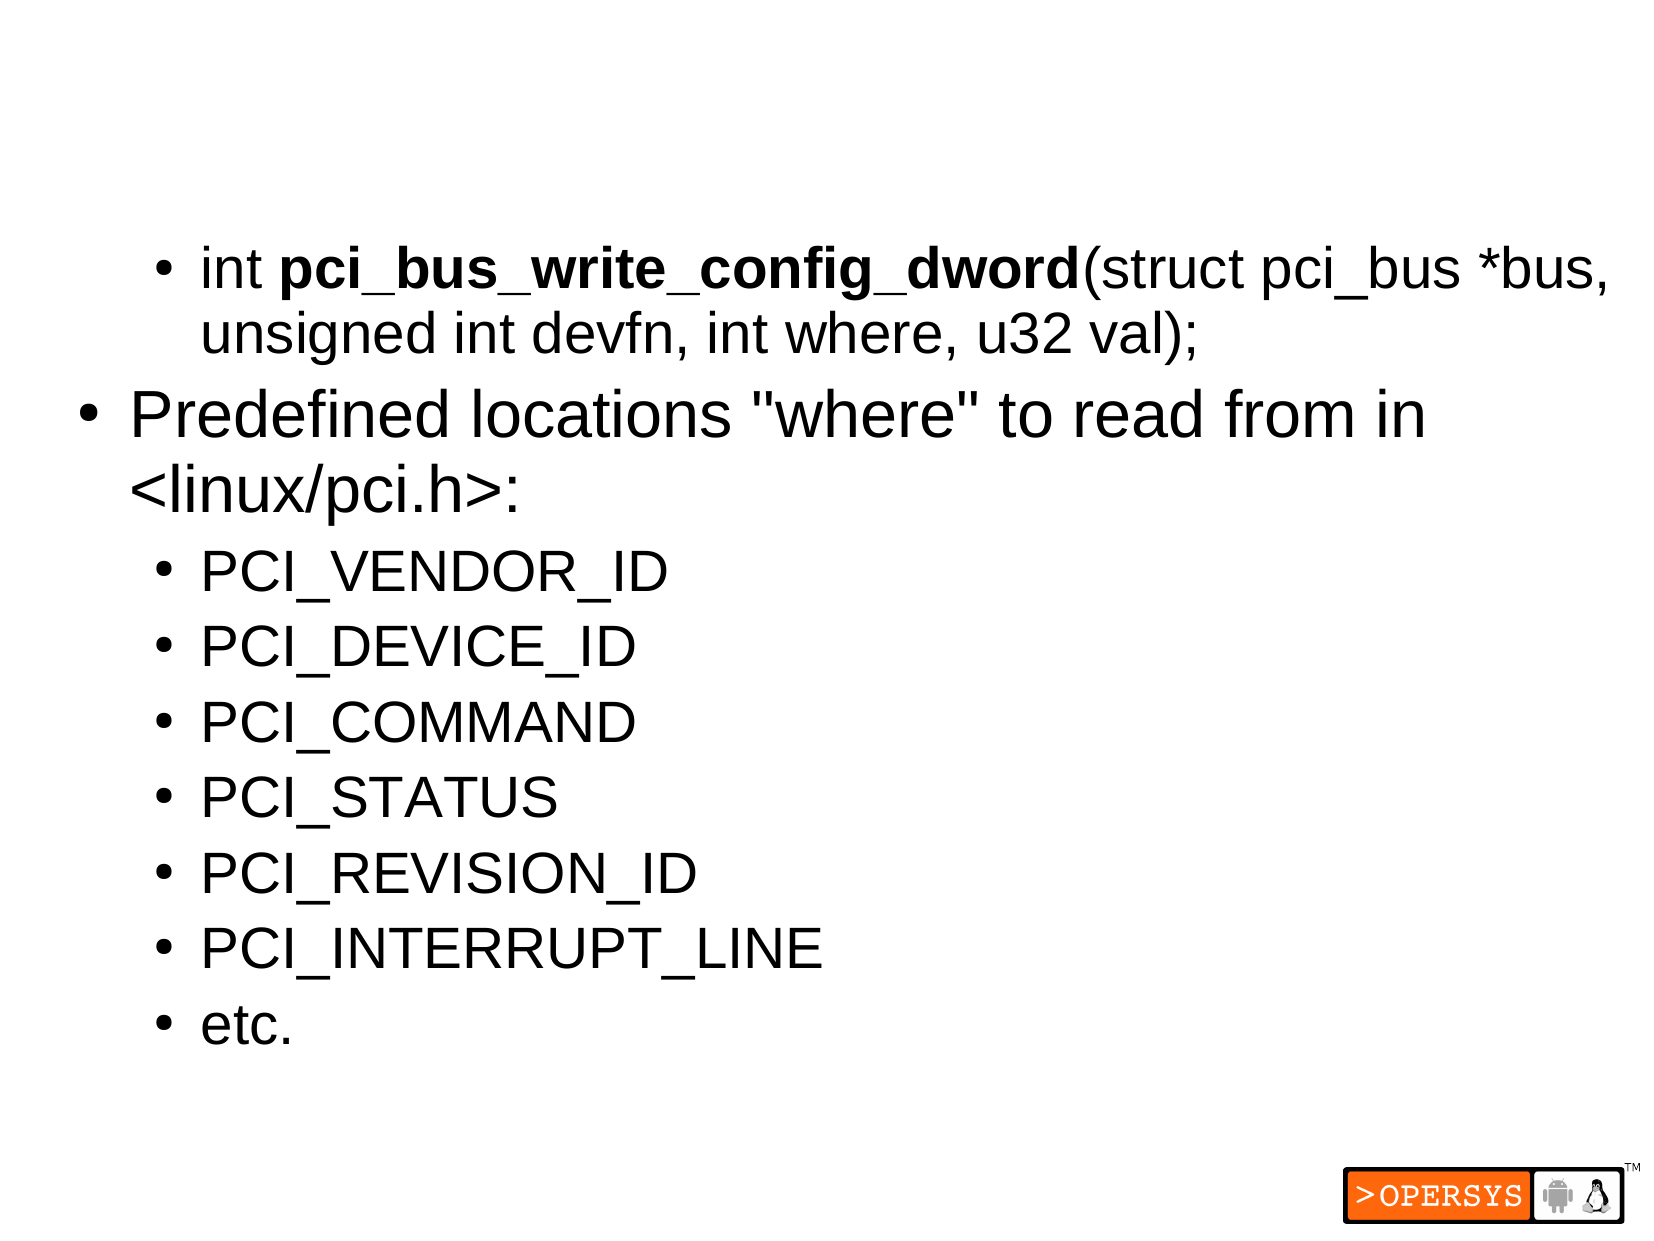

# int pci_bus_write_config_dword(struct pci_bus *bus, unsigned int devfn, int where, u32 val);
Predefined locations "where" to read from in <linux/pci.h>:
PCI_VENDOR_ID
PCI_DEVICE_ID
PCI_COMMAND
PCI_STATUS
PCI_REVISION_ID
PCI_INTERRUPT_LINE
etc.